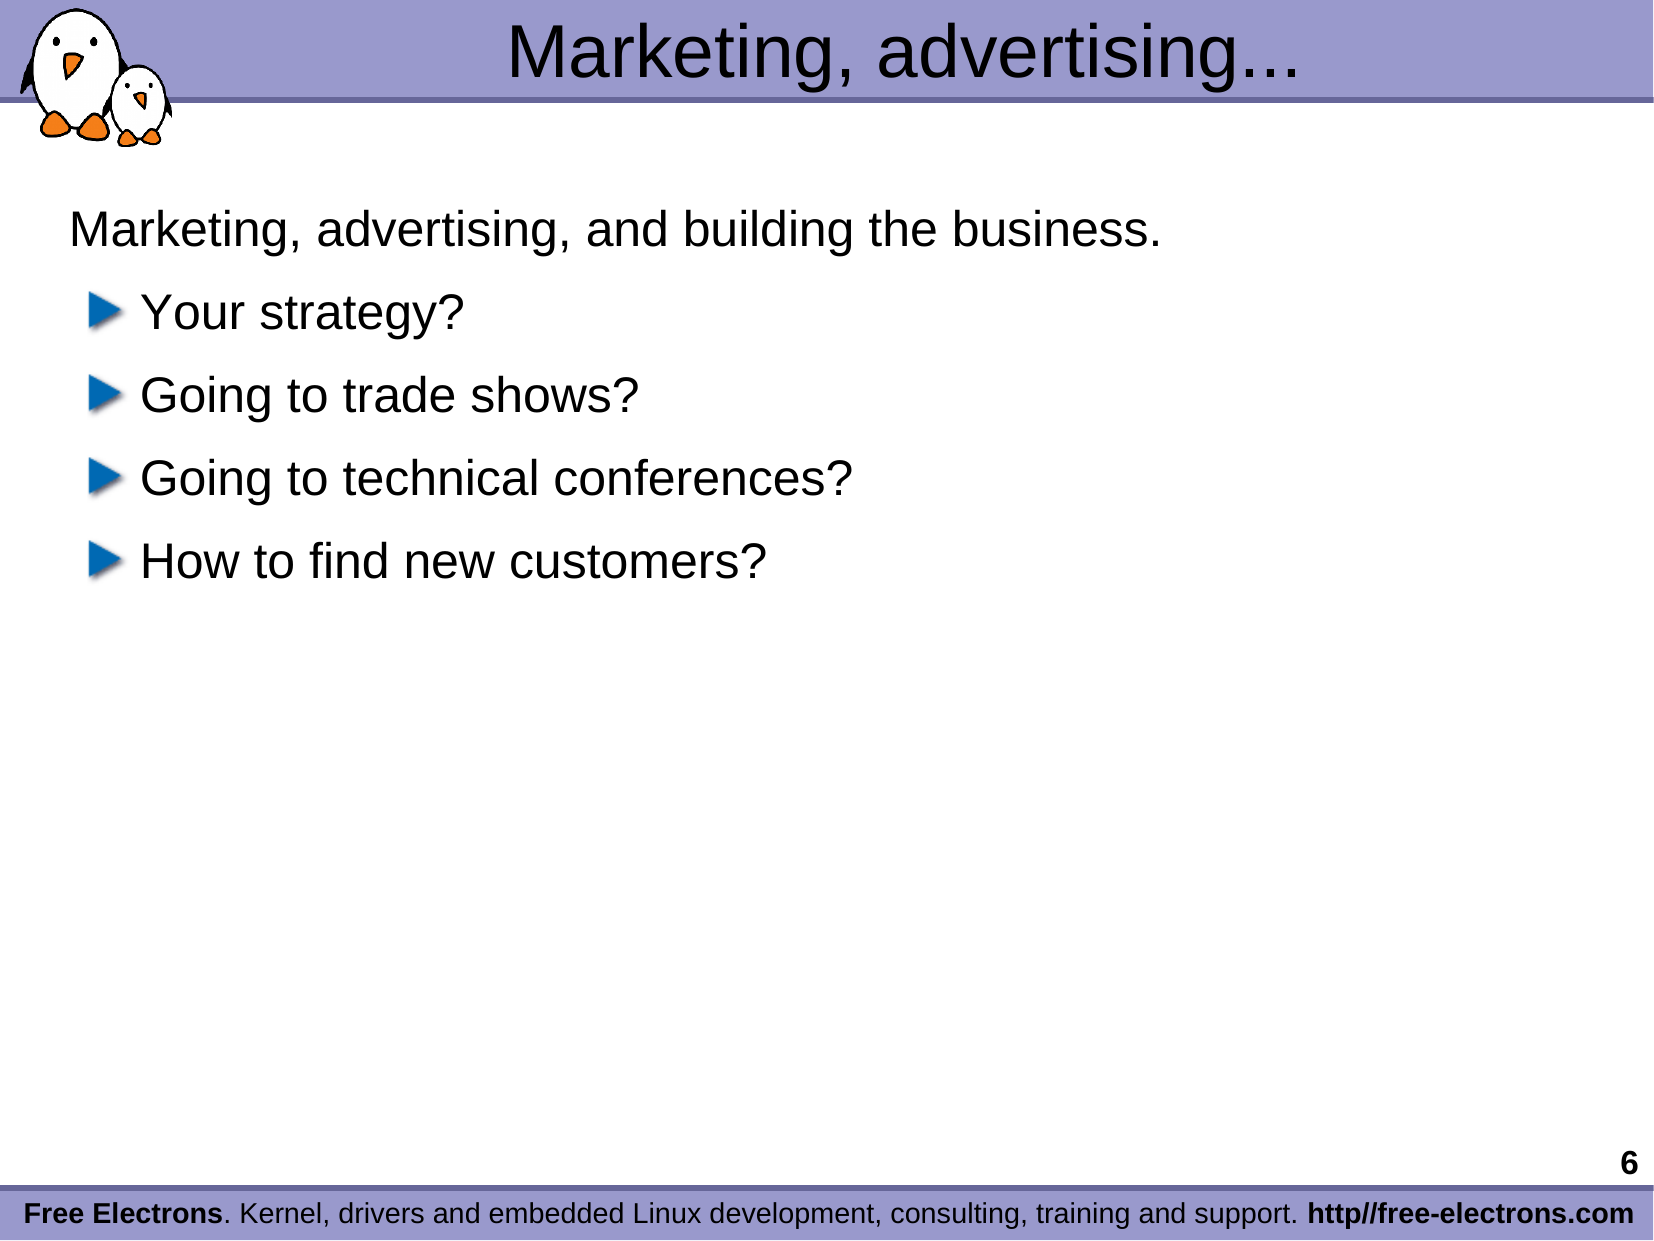

# Marketing, advertising...
Marketing, advertising, and building the business.
Your strategy?
Going to trade shows?
Going to technical conferences?
How to find new customers?